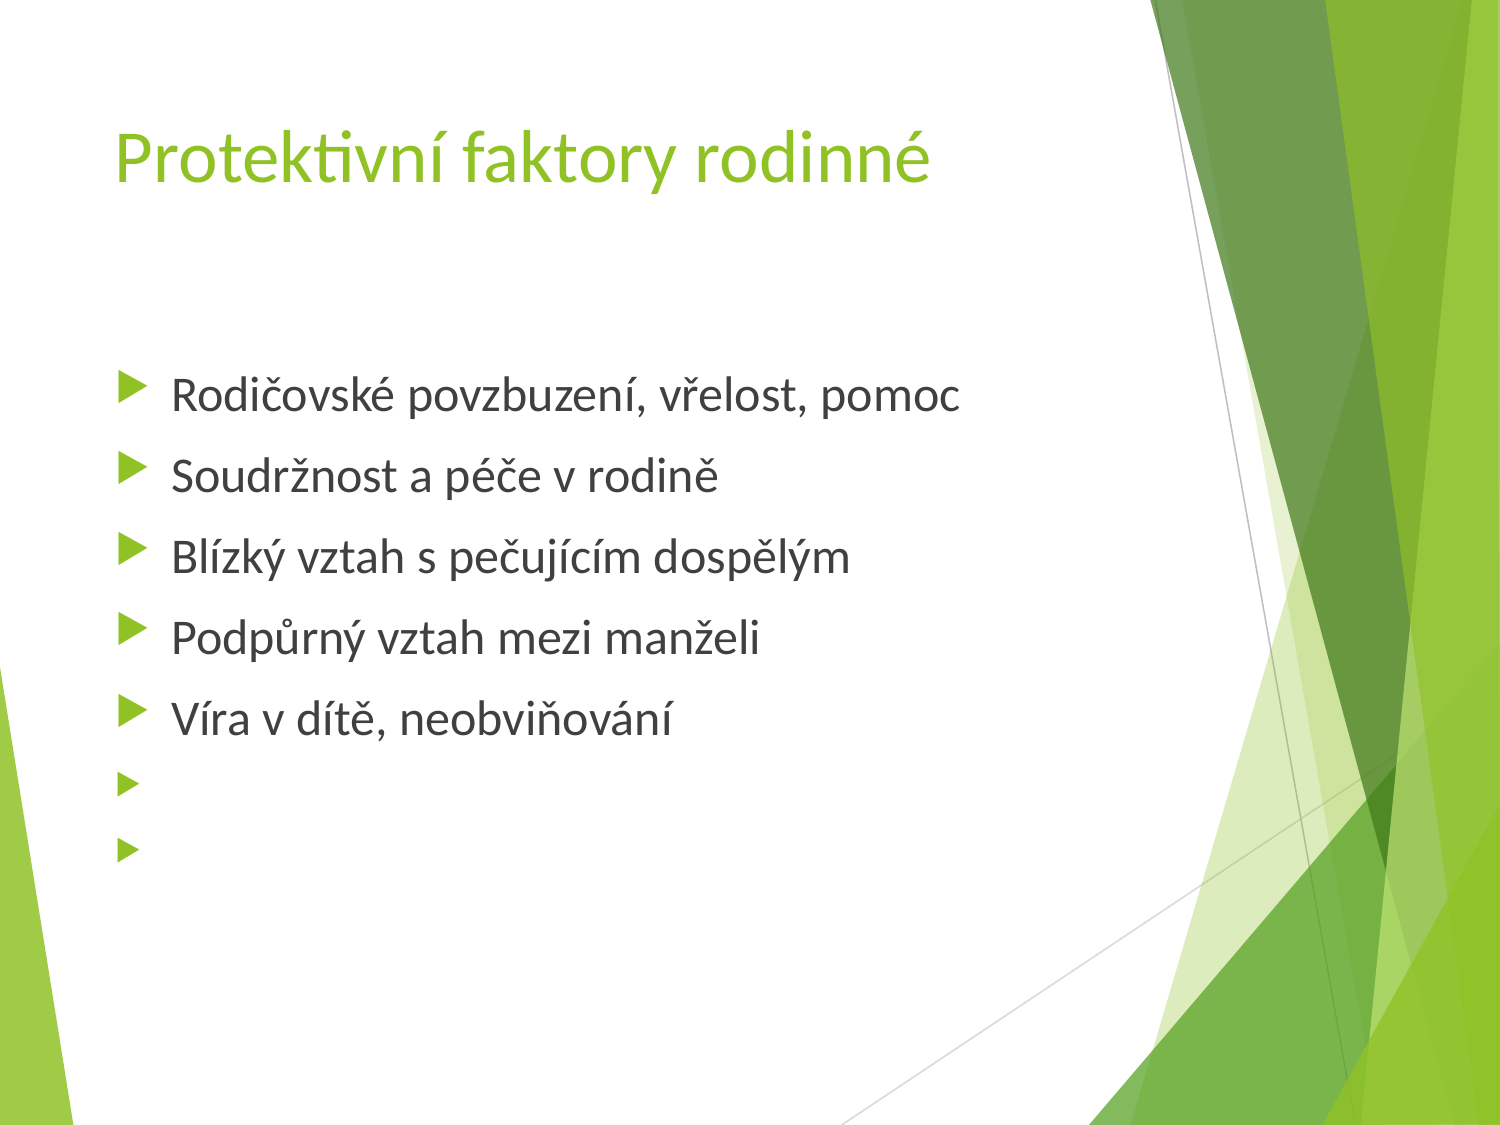

# Protektivní faktory rodinné
Rodičovské povzbuzení, vřelost, pomoc
Soudržnost a péče v rodině
Blízký vztah s pečujícím dospělým
Podpůrný vztah mezi manželi
Víra v dítě, neobviňování